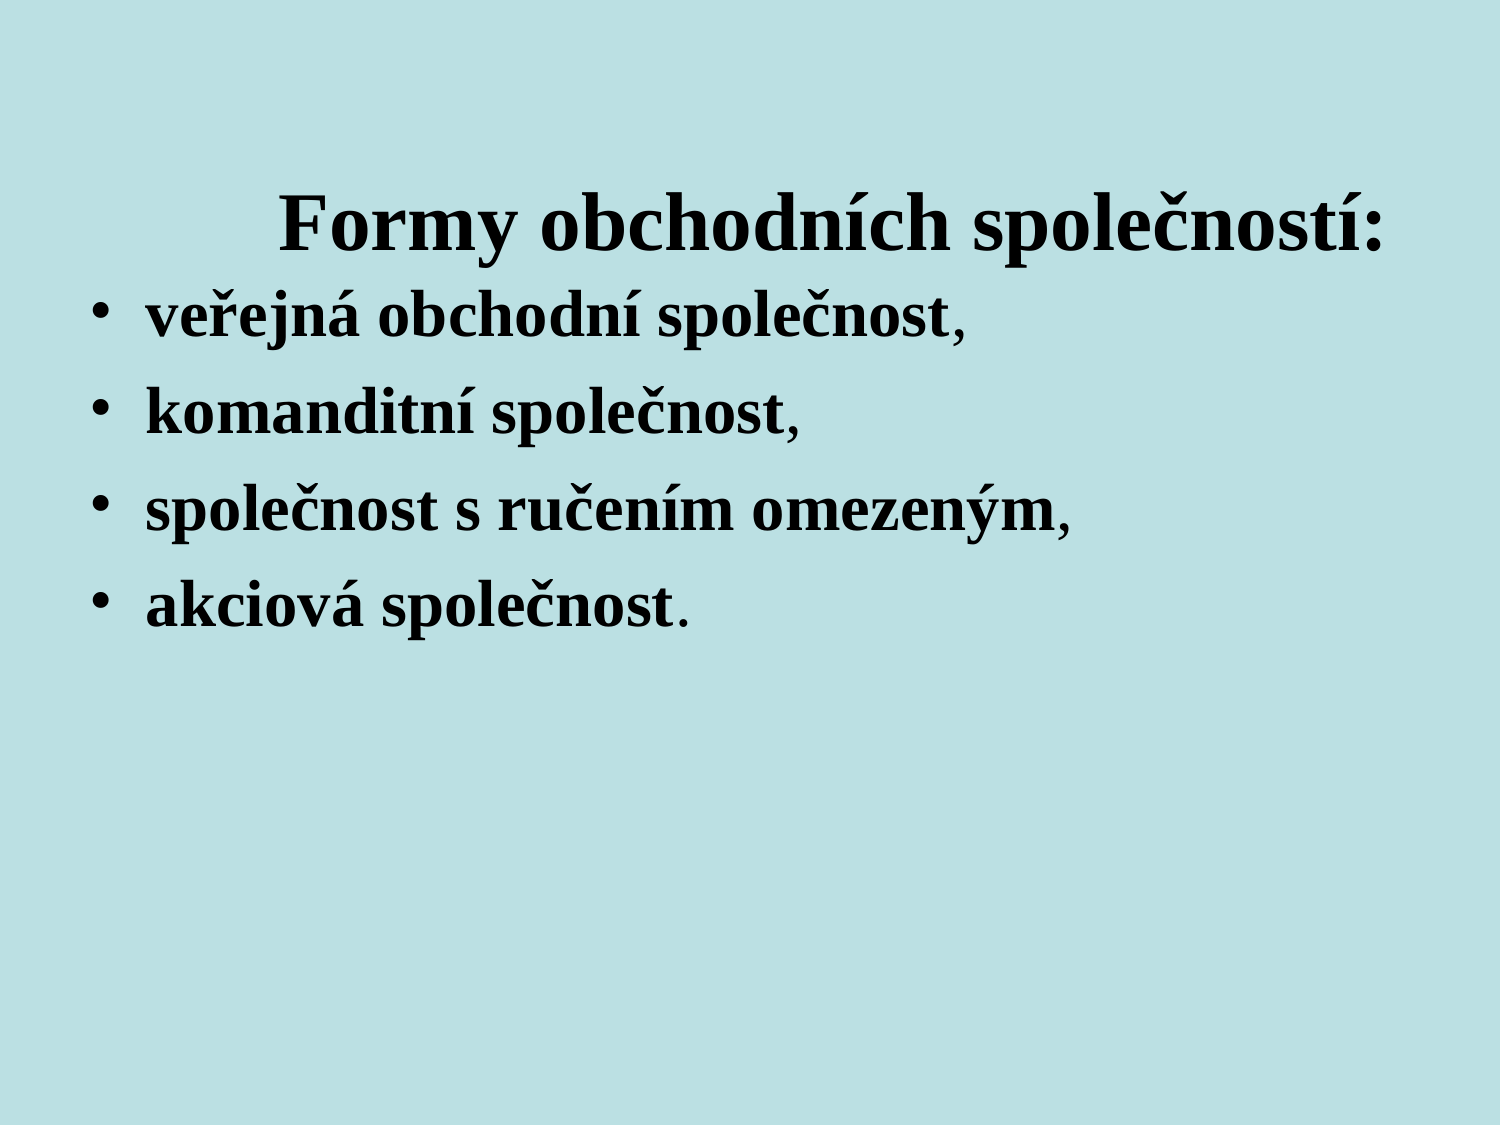

# Formy obchodních společností:
veřejná obchodní společnost,
komanditní společnost,
společnost s ručením omezeným,
akciová společnost.